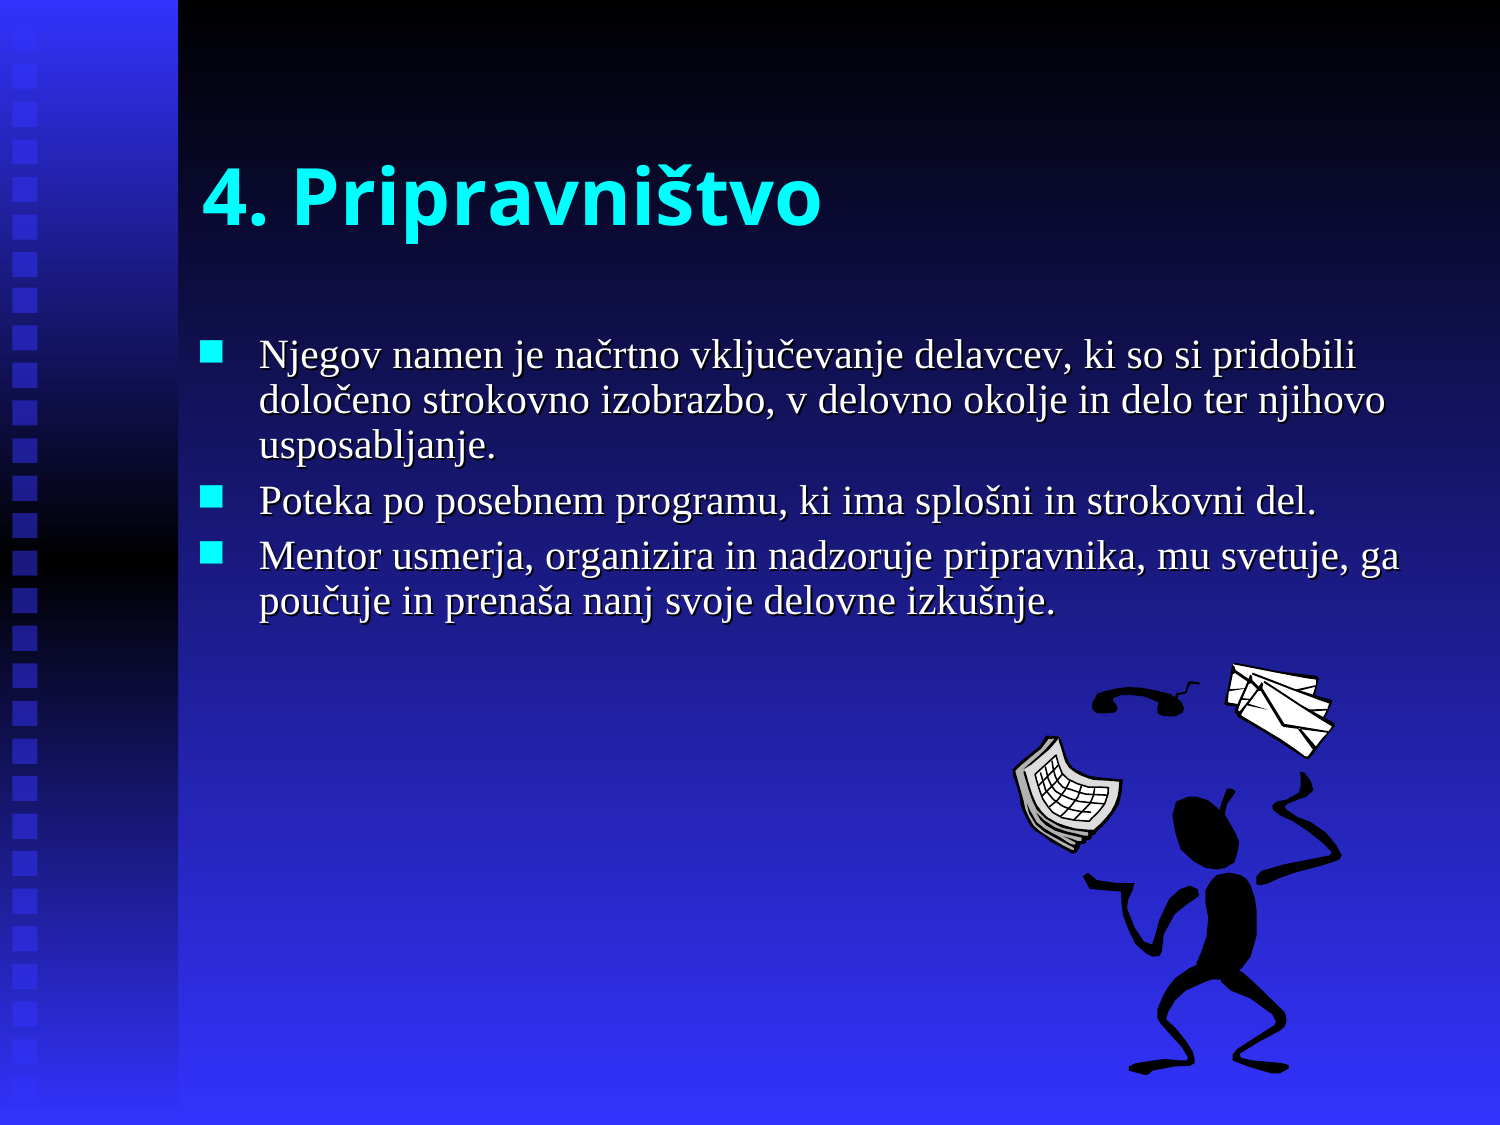

# 4. Pripravništvo
Njegov namen je načrtno vključevanje delavcev, ki so si pridobili določeno strokovno izobrazbo, v delovno okolje in delo ter njihovo usposabljanje.
Poteka po posebnem programu, ki ima splošni in strokovni del.
Mentor usmerja, organizira in nadzoruje pripravnika, mu svetuje, ga poučuje in prenaša nanj svoje delovne izkušnje.